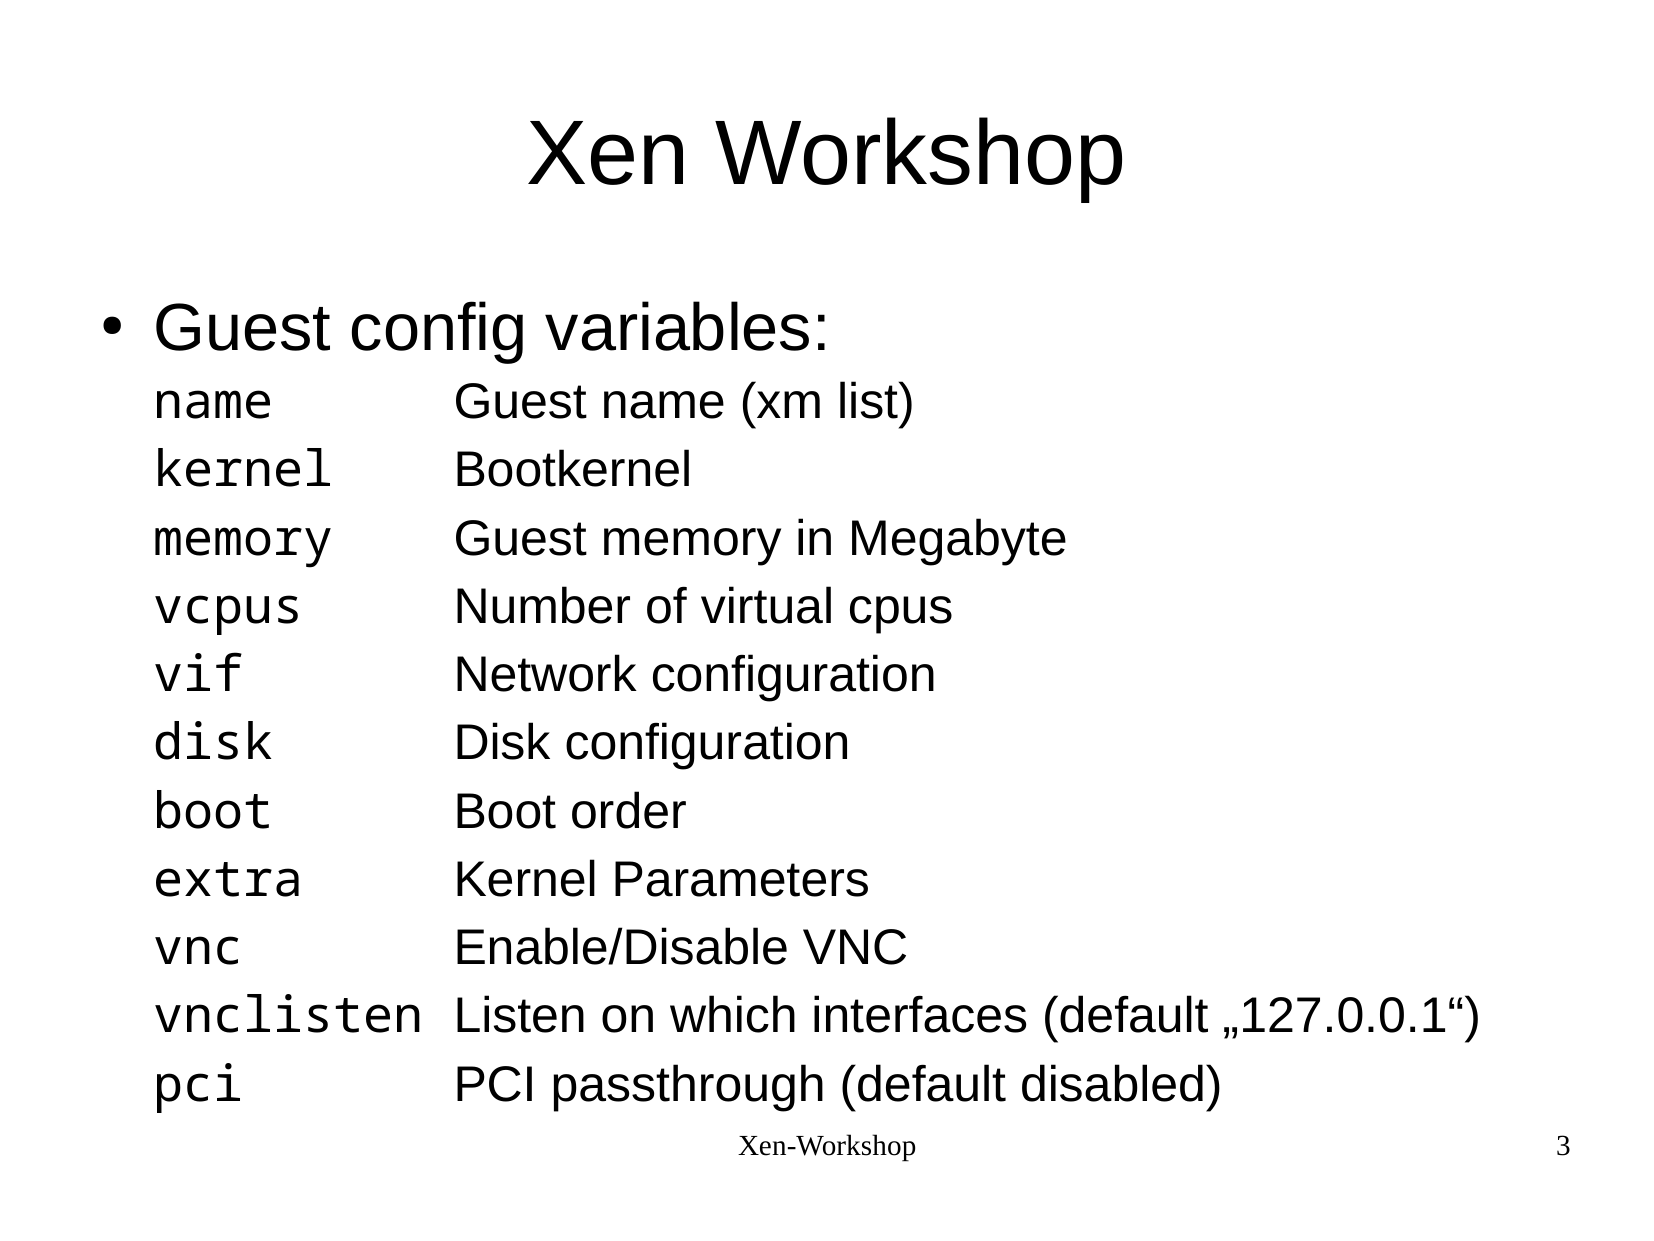

# Xen Workshop
Guest config variables:
name Guest name (xm list)
kernel Bootkernel
memory Guest memory in Megabyte
vcpus Number of virtual cpus
vif Network configuration
disk Disk configuration
boot Boot order
extra Kernel Parameters
vnc Enable/Disable VNC
vnclisten Listen on which interfaces (default „127.0.0.1“)
pci PCI passthrough (default disabled)
Xen-Workshop
3